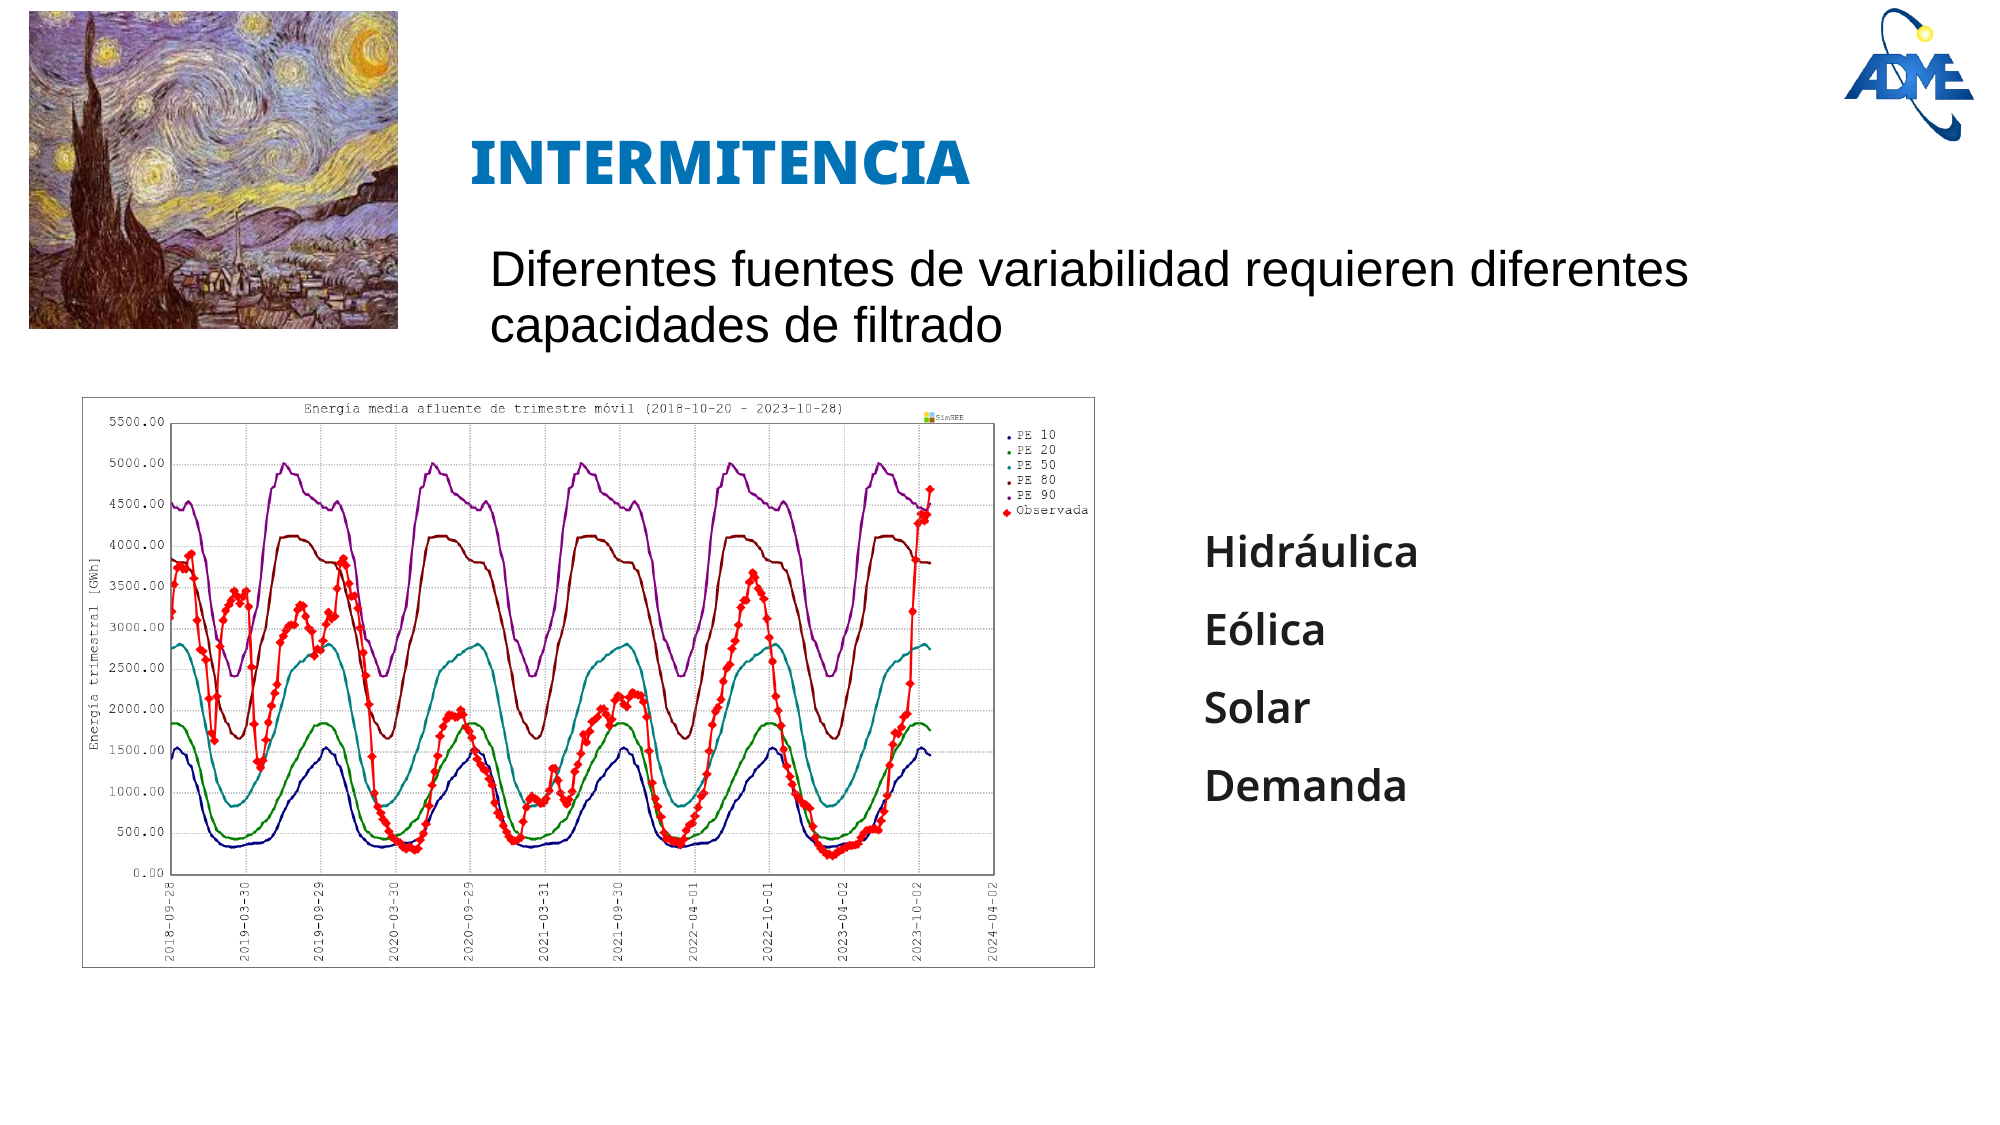

# INTERMITENCIA
Diferentes fuentes de variabilidad requieren diferentes capacidades de filtrado
Hidráulica
Eólica
Solar
Demanda